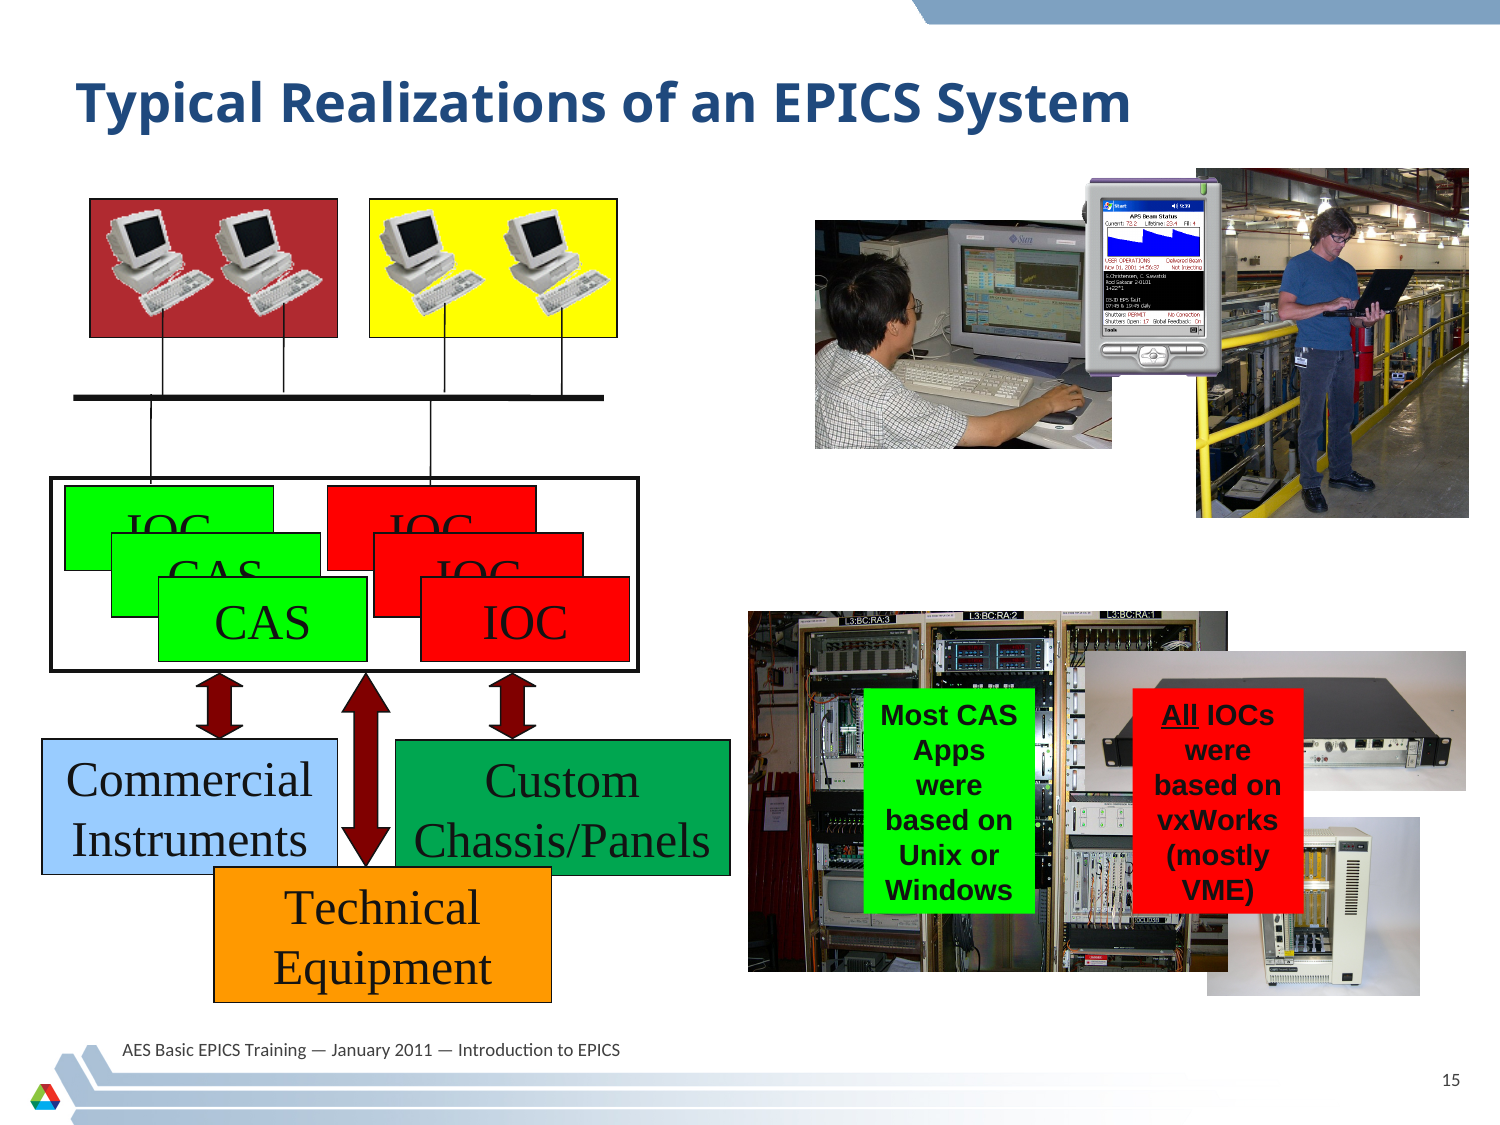

# Typical Realizations of an EPICS System
IOC
CAS
CAS
IOC
IOC
IOC
Most CAS Apps were based on Unix or Windows
All IOCs were based on vxWorks (mostly VME)‏
Commercial Instruments
Custom Chassis/Panels
Technical Equipment
AES Basic EPICS Training — January 2011 — Introduction to EPICS
15